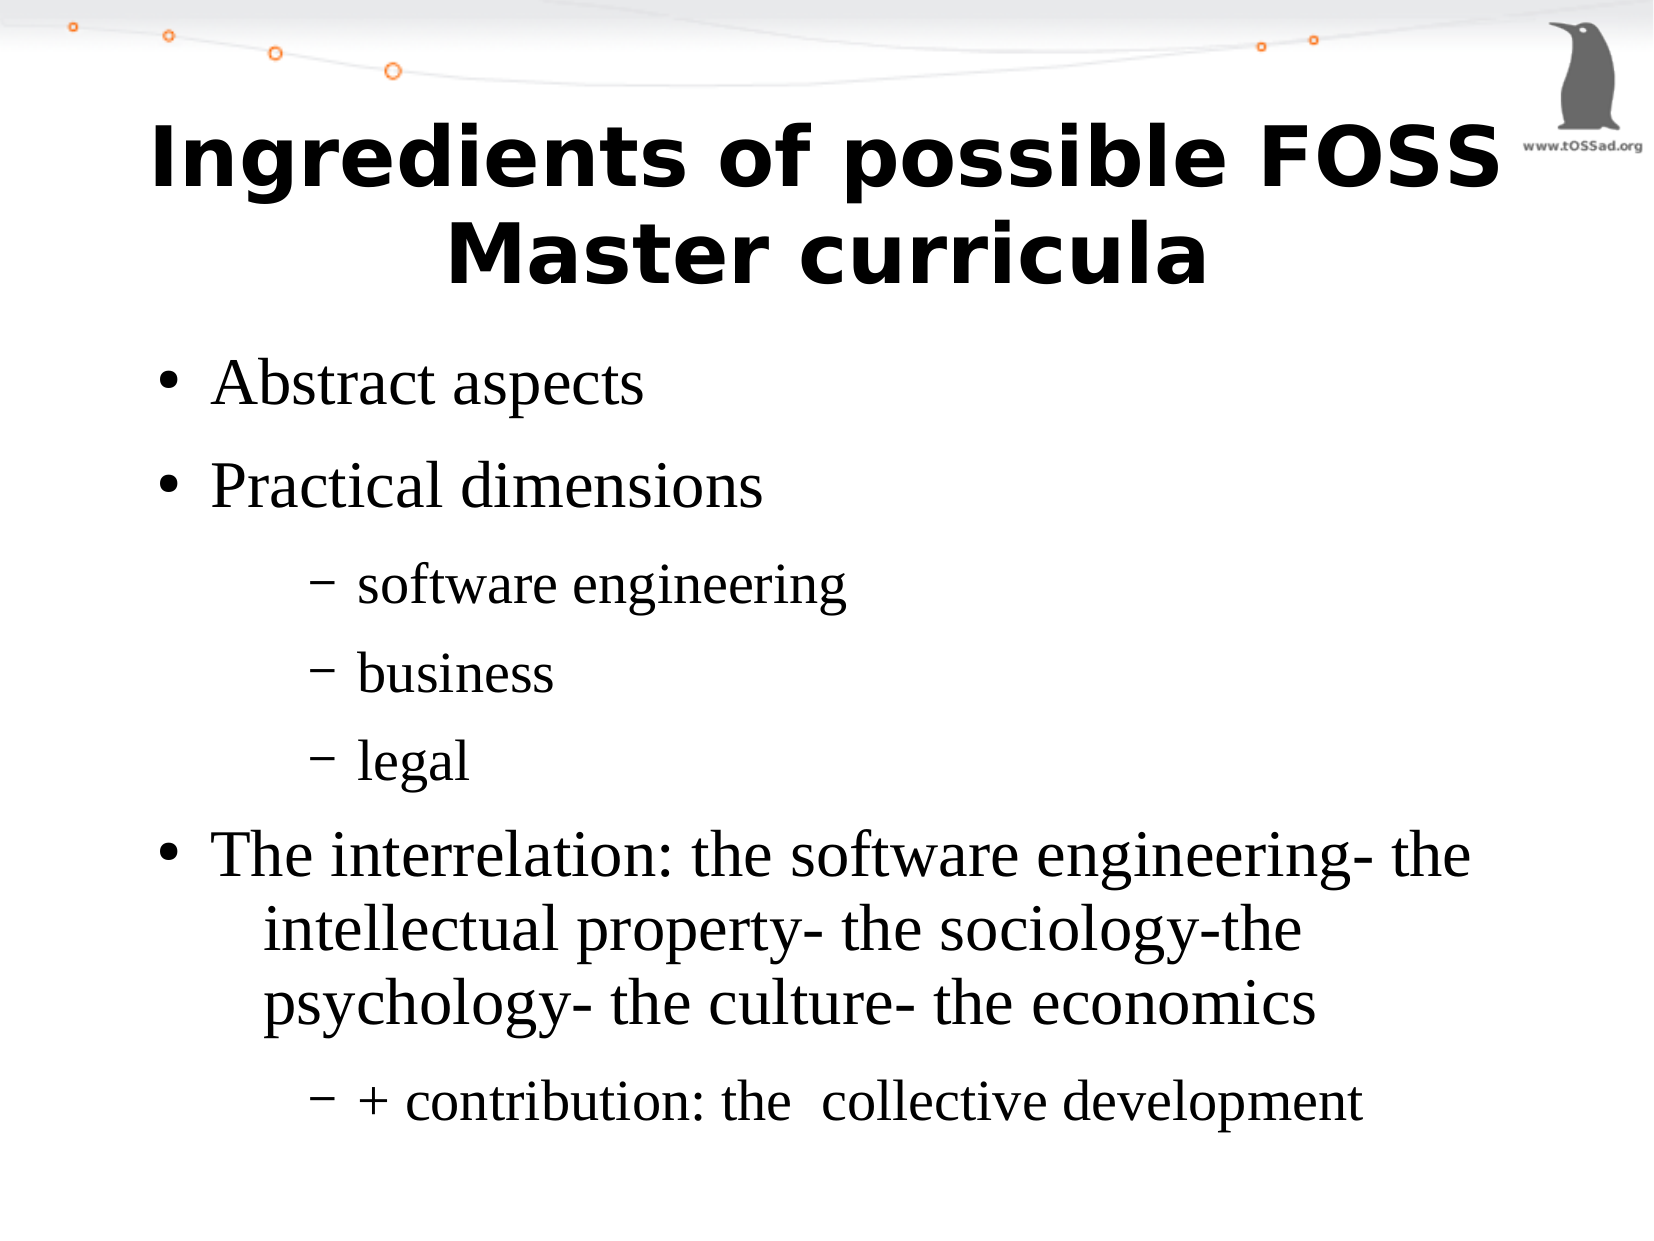

# Ingredients of possible FOSS Master curricula
Abstract aspects
Practical dimensions
software engineering
business
legal
The interrelation: the software engineering- the intellectual property- the sociology-the psychology- the culture- the economics
+ contribution: the collective development